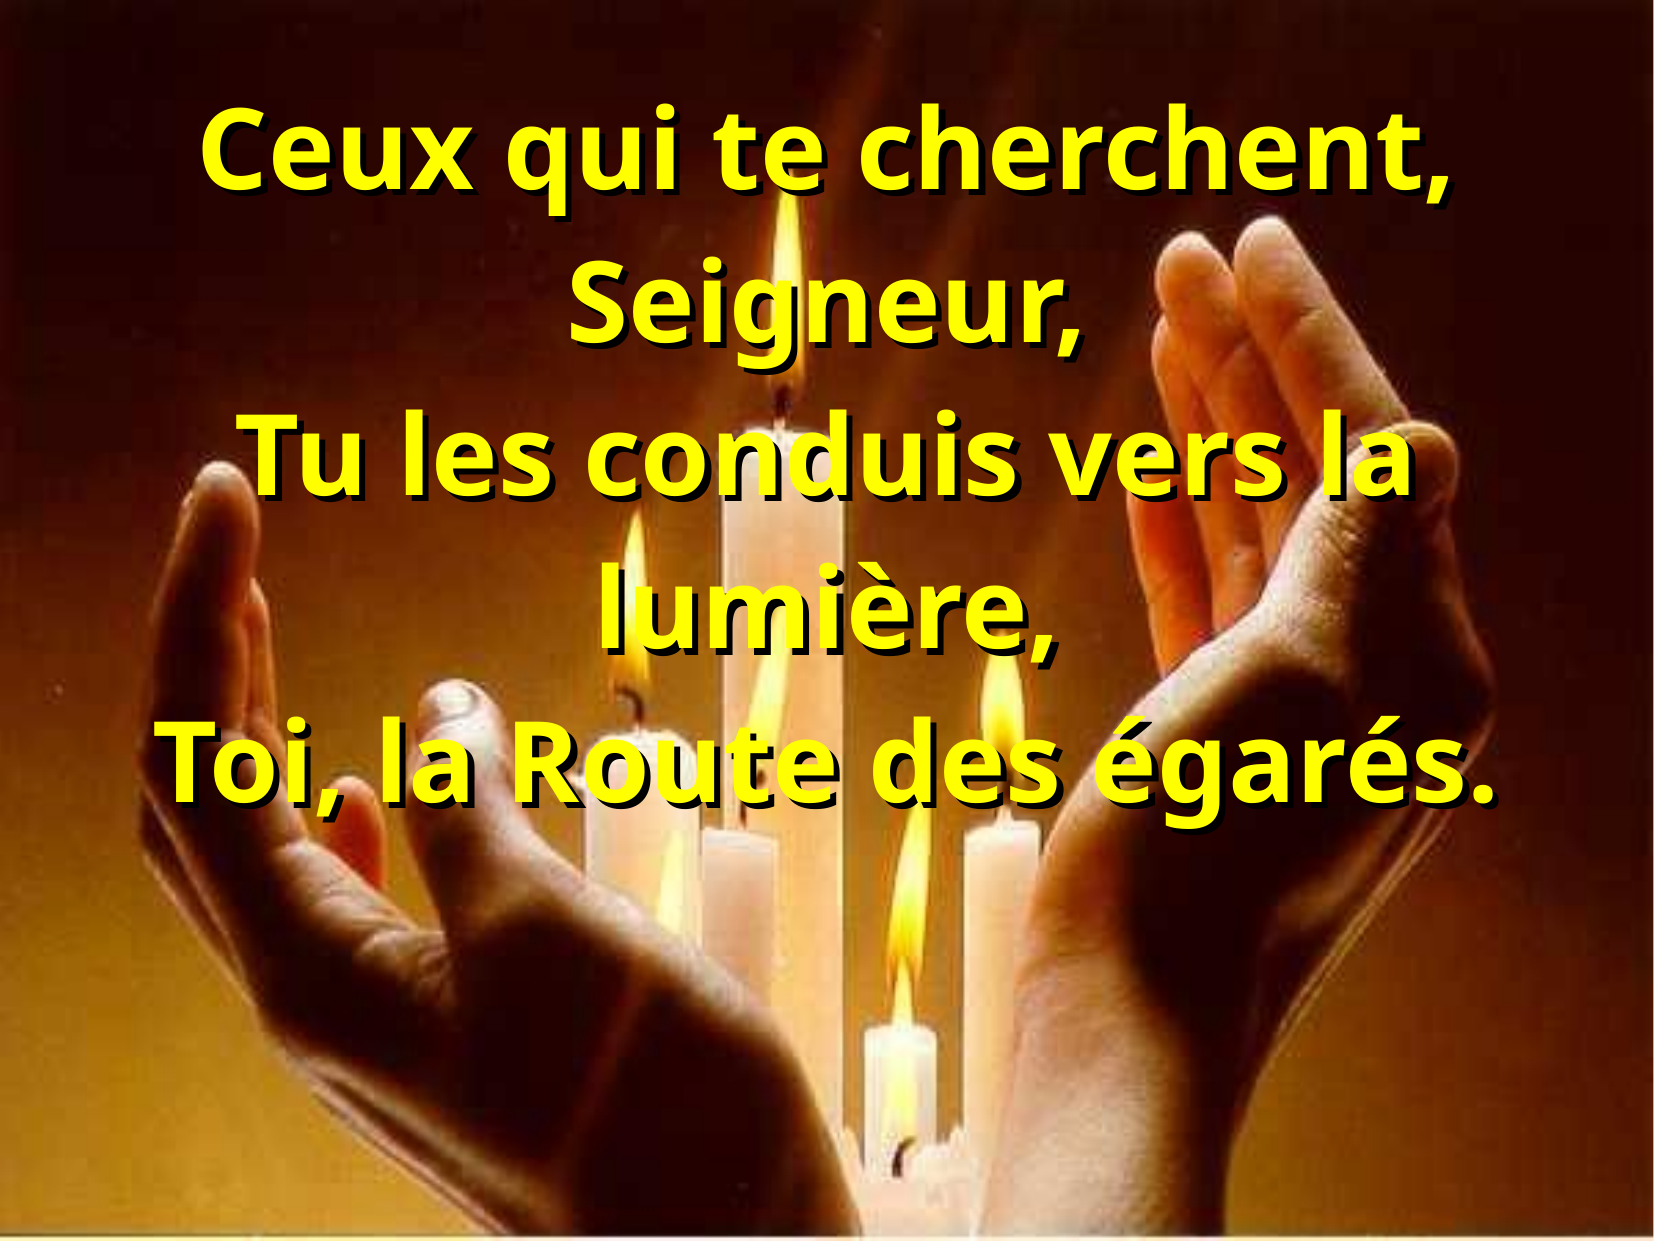

# Ceux qui te cherchent, Seigneur,
Tu les conduis vers la lumière,
Toi, la Route des égarés.